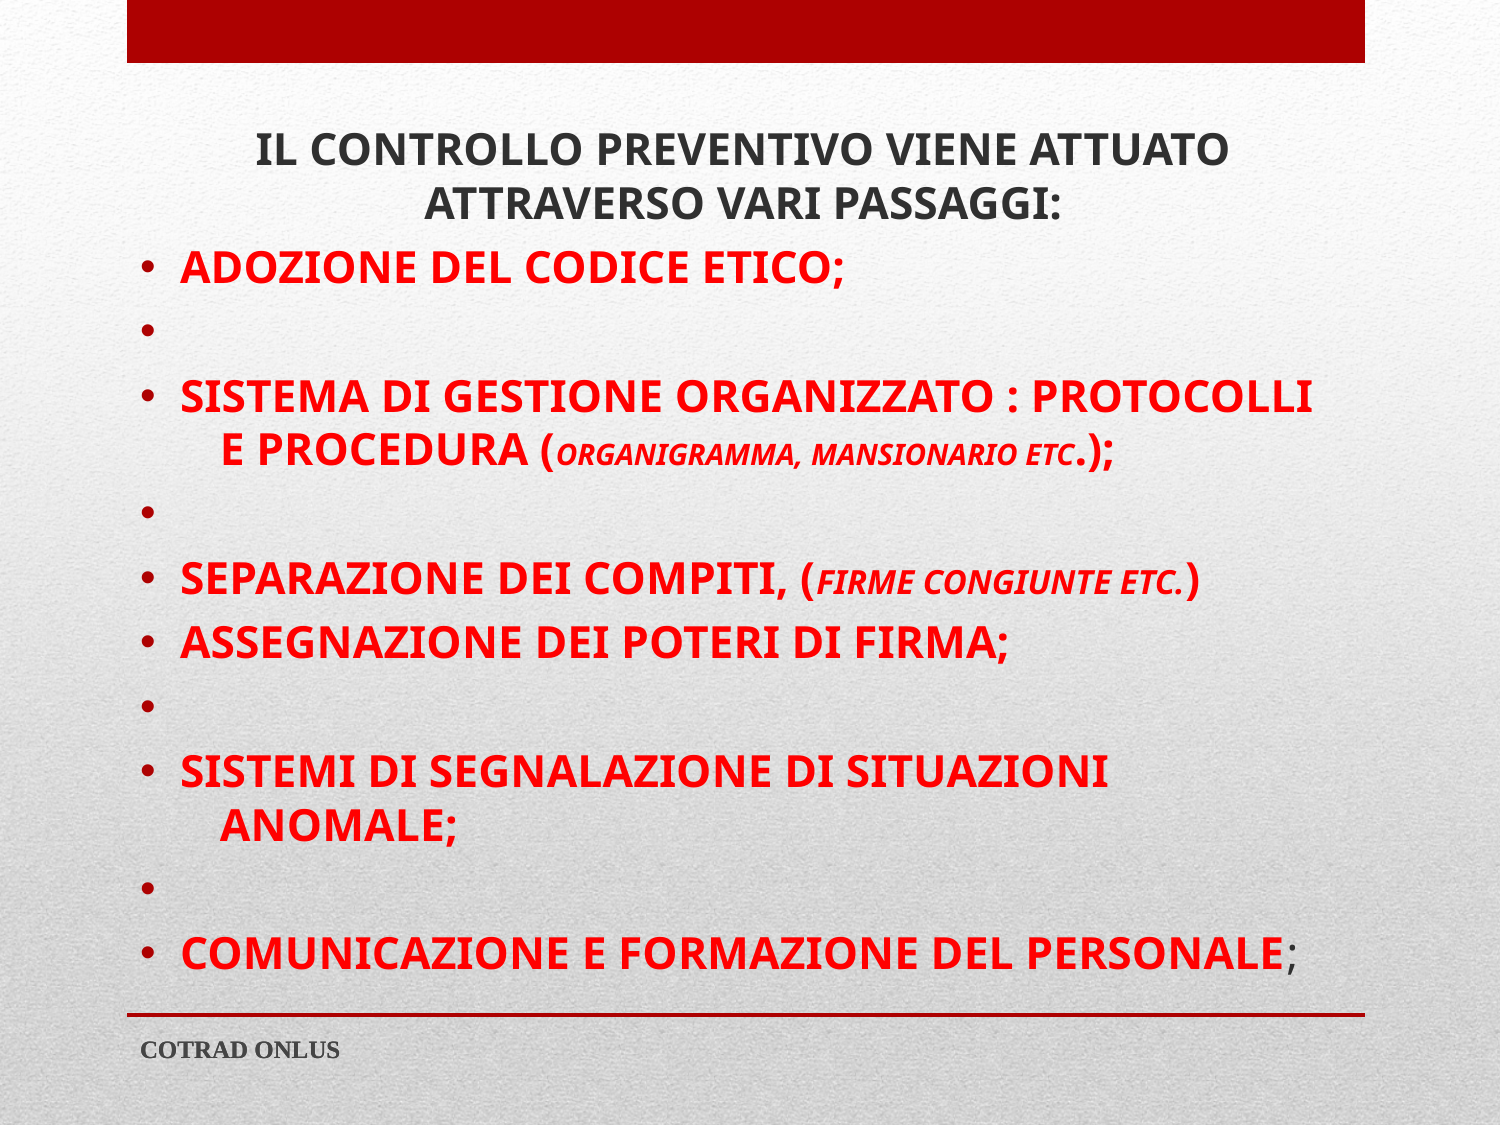

# IL CONTROLLO PREVENTIVO VIENE ATTUATO ATTRAVERSO VARI PASSAGGI:
ADOZIONE DEL CODICE ETICO;
SISTEMA DI GESTIONE ORGANIZZATO : PROTOCOLLI E PROCEDURA (ORGANIGRAMMA, MANSIONARIO ETC.);
SEPARAZIONE DEI COMPITI, (FIRME CONGIUNTE ETC.)
ASSEGNAZIONE DEI POTERI DI FIRMA;
SISTEMI DI SEGNALAZIONE DI SITUAZIONI ANOMALE;
COMUNICAZIONE E FORMAZIONE DEL PERSONALE;
COTRAD ONLUS
COTRAD ONLUS